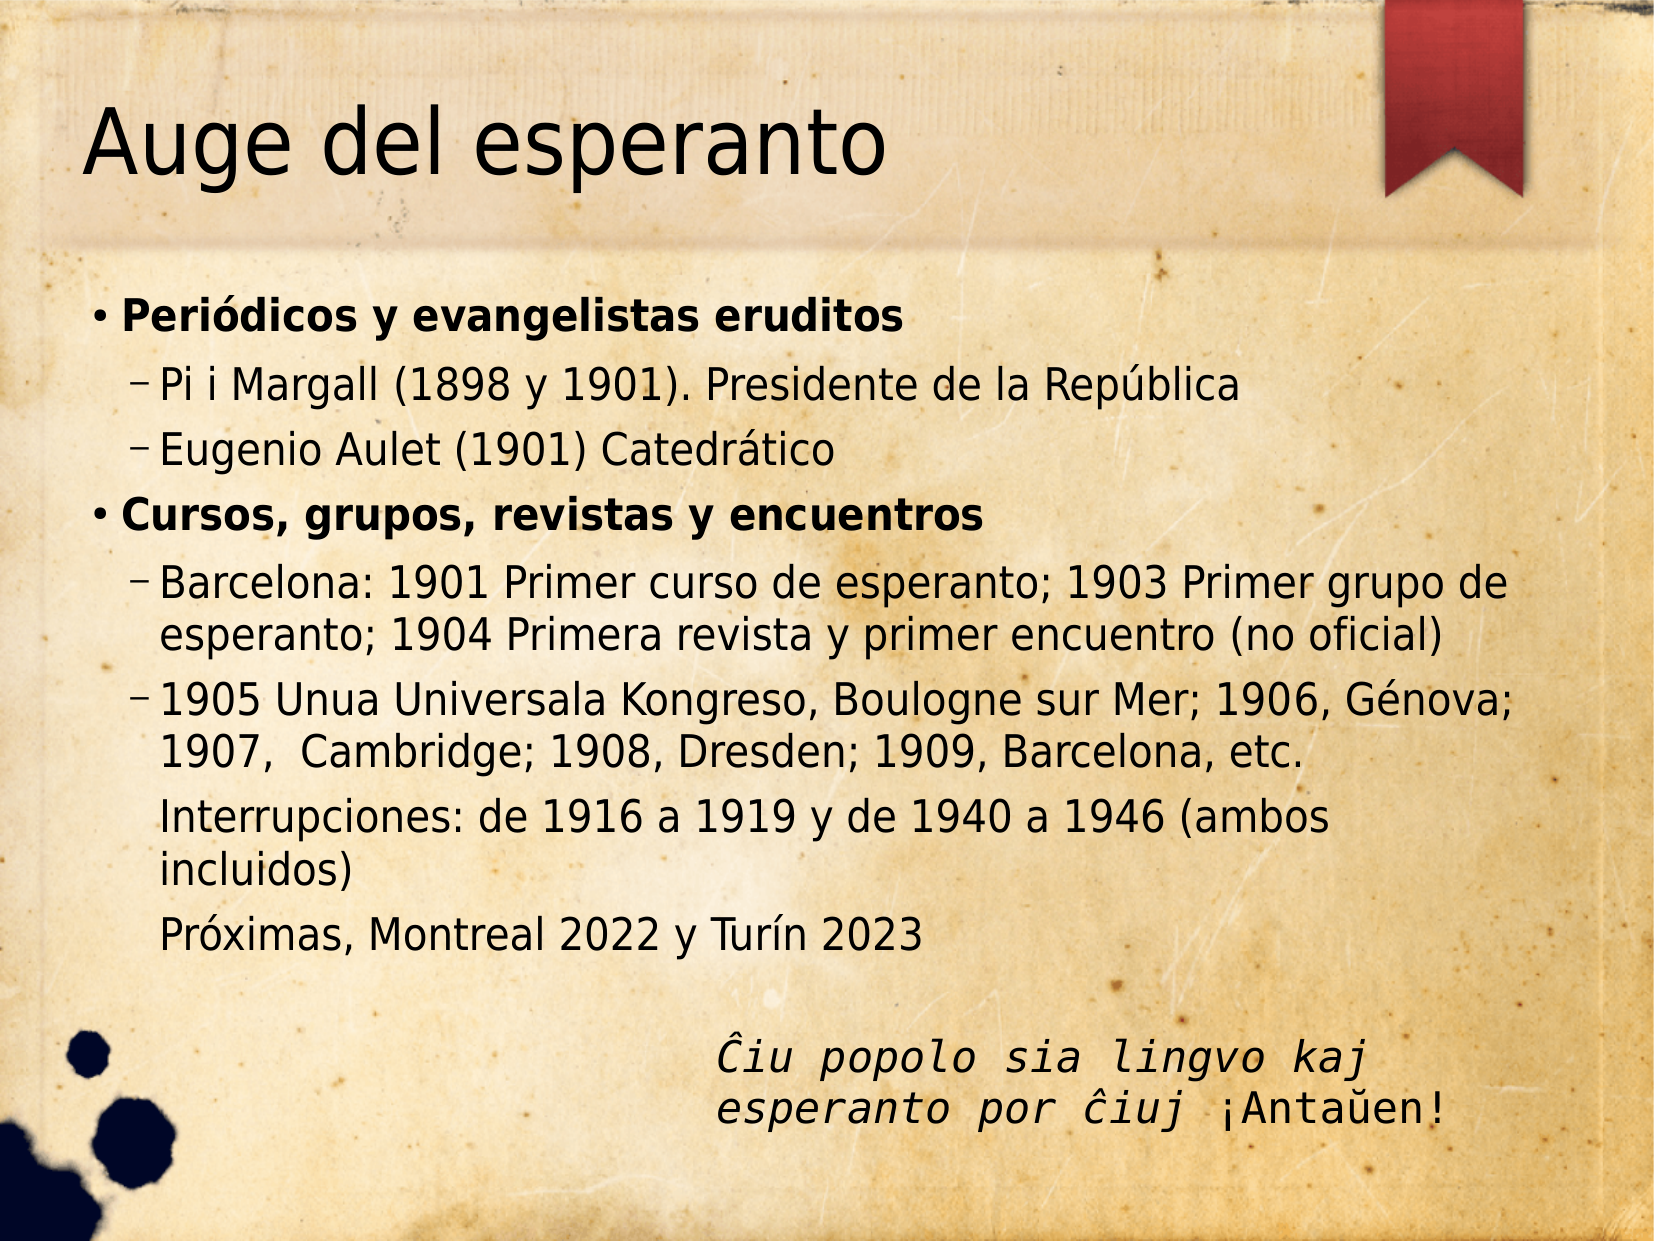

# Auge del esperanto
Periódicos y evangelistas eruditos
Pi i Margall (1898 y 1901). Presidente de la República
Eugenio Aulet (1901) Catedrático
Cursos, grupos, revistas y encuentros
Barcelona: 1901 Primer curso de esperanto; 1903 Primer grupo de esperanto; 1904 Primera revista y primer encuentro (no oficial)
1905 Unua Universala Kongreso, Boulogne sur Mer; 1906, Génova; 1907, Cambridge; 1908, Dresden; 1909, Barcelona, etc.
Interrupciones: de 1916 a 1919 y de 1940 a 1946 (ambos incluidos)
Próximas, Montreal 2022 y Turín 2023
Ĉiu popolo sia lingvo kaj esperanto por ĉiuj ¡Antaŭen!